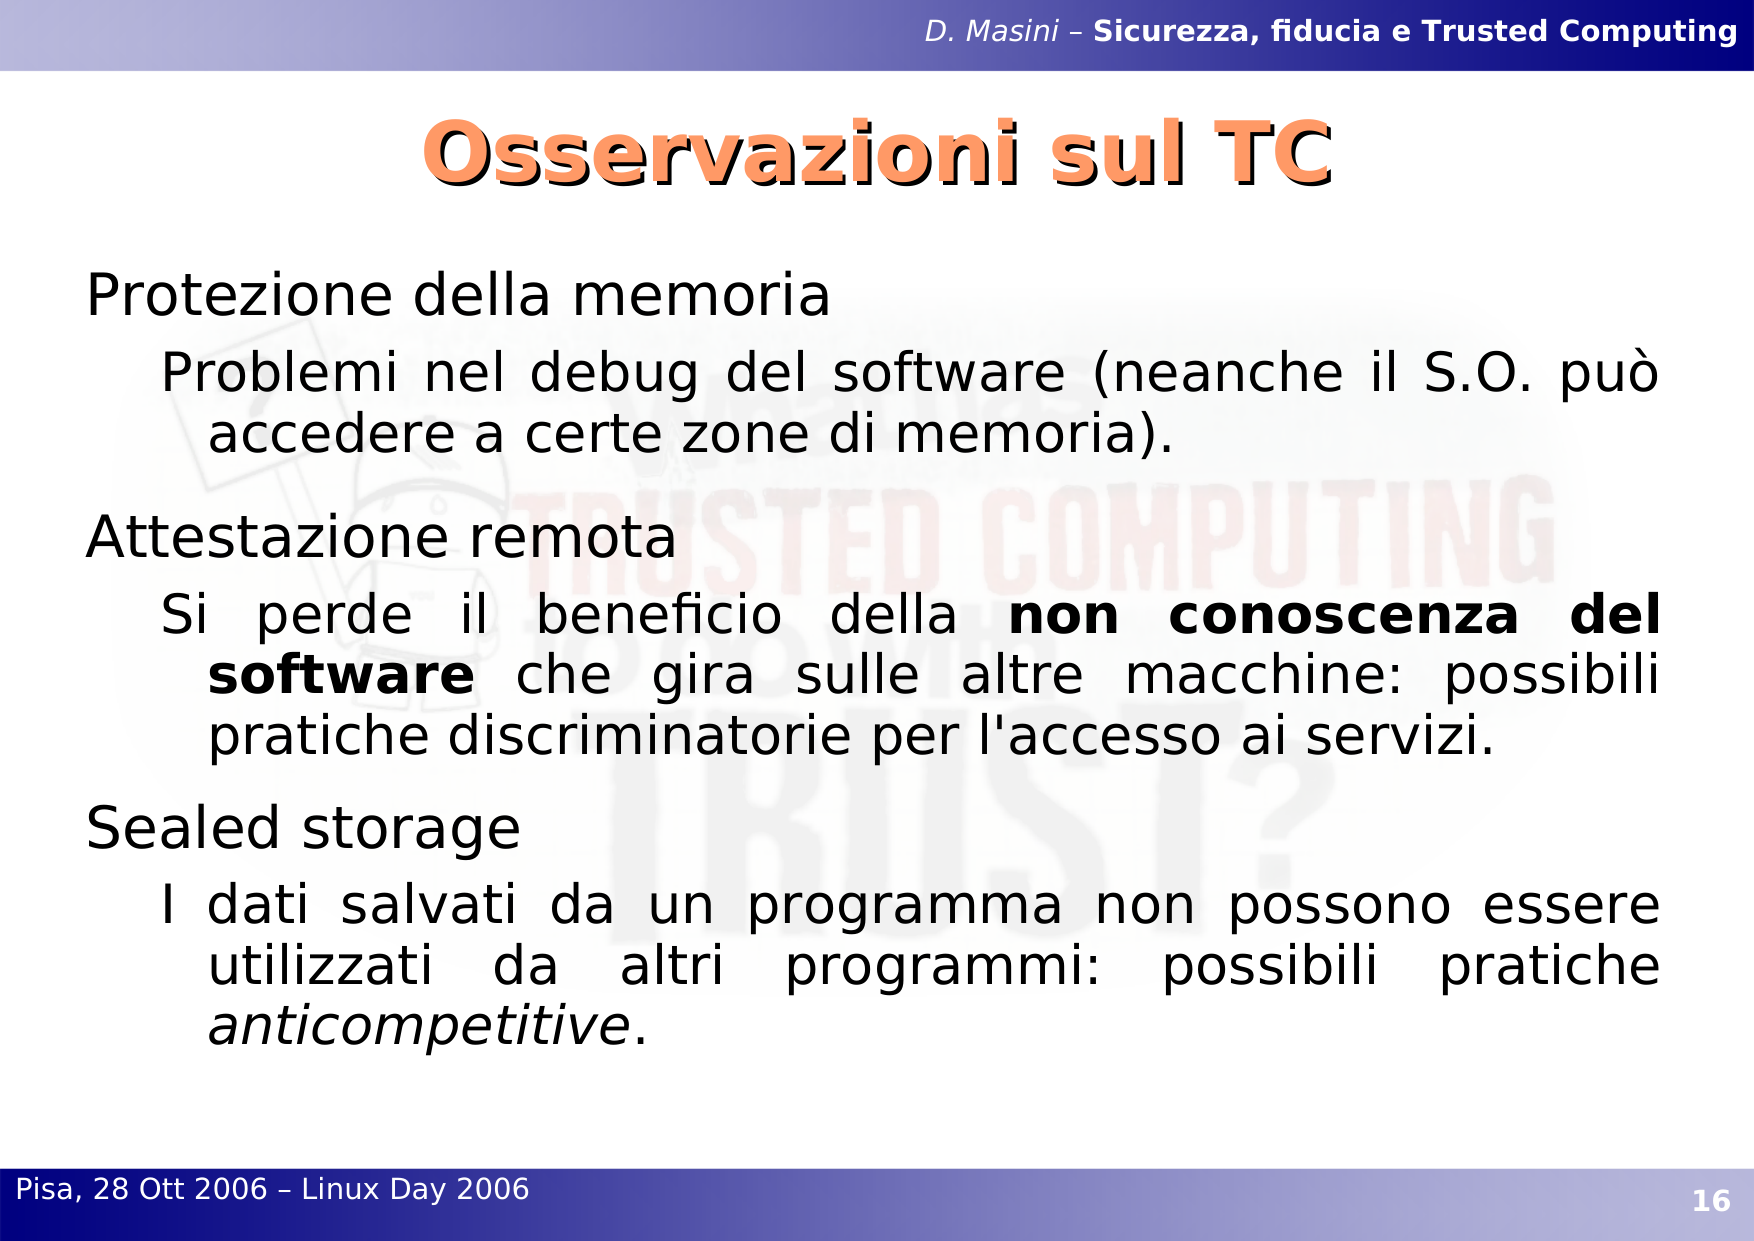

D. Masini – Sicurezza, fiducia e Trusted Computing
# Osservazioni sul TC
Protezione della memoria
Problemi nel debug del software (neanche il S.O. può accedere a certe zone di memoria).
Attestazione remota
Si perde il beneficio della non conoscenza del software che gira sulle altre macchine: possibili pratiche discriminatorie per l'accesso ai servizi.
Sealed storage
I dati salvati da un programma non possono essere utilizzati da altri programmi: possibili pratiche anticompetitive.
Pisa, 28 Ott 2006 – Linux Day 2006